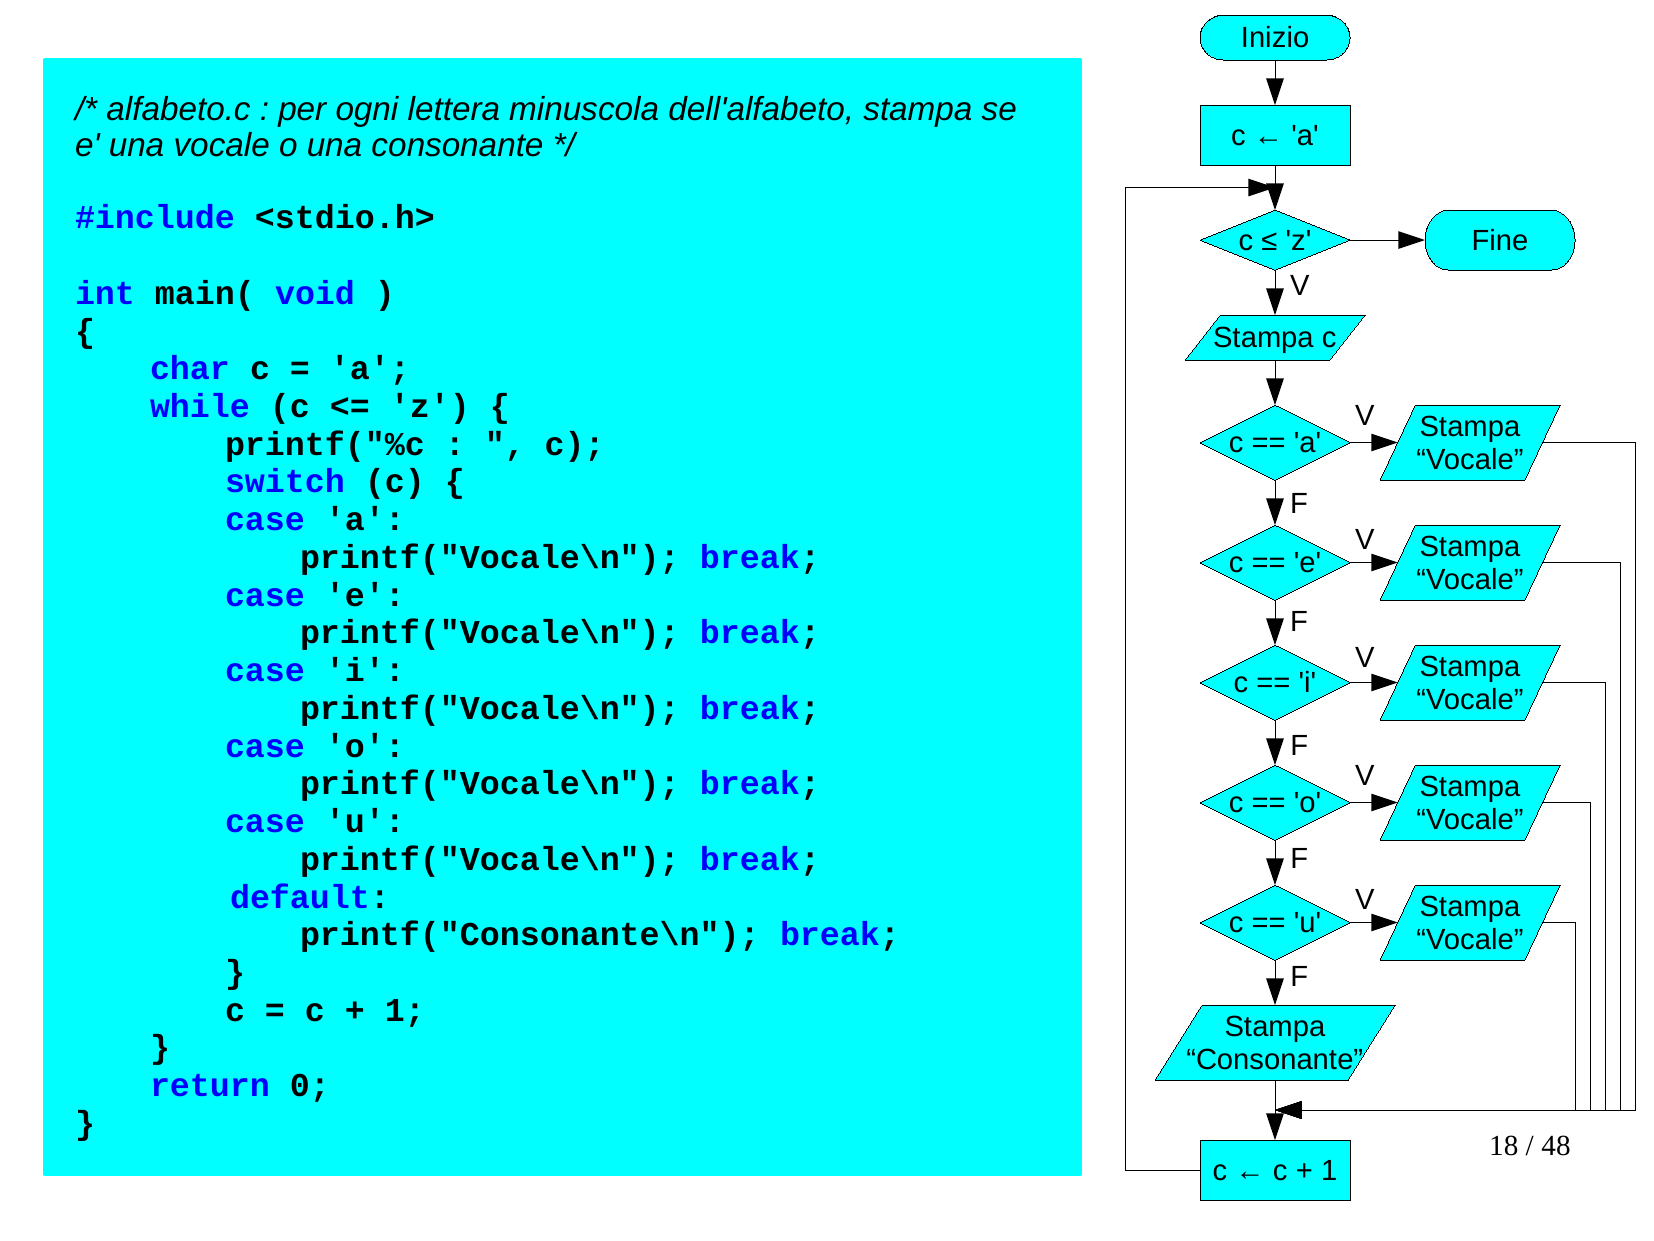

Inizio
/* alfabeto.c : per ogni lettera minuscola dell'alfabeto, stampa se e' una vocale o una consonante */
#include <stdio.h>
int main( void )
{
	char c = 'a';
	while (c <= 'z') {
		printf("%c : ", c);
		switch (c) {
		case 'a':
			printf("Vocale\n"); break;
		case 'e':
			printf("Vocale\n"); break;
		case 'i':
			printf("Vocale\n"); break;
		case 'o':
			printf("Vocale\n"); break;
		case 'u':
			printf("Vocale\n"); break;
	 default:
			printf("Consonante\n"); break;
	 	}
		c = c + 1;
	}
	return 0;
}
c ← 'a'
c ≤ 'z'
Fine
V
Stampa c
V
c == 'a'
Stampa
“Vocale”
F
V
c == 'e'
Stampa
“Vocale”
F
V
c == 'i'
Stampa
“Vocale”
F
V
c == 'o'
Stampa
“Vocale”
F
V
c == 'u'
Stampa
“Vocale”
F
Stampa
“Consonante”
Linguaggio C: strutture di controllo
18
c ← c + 1